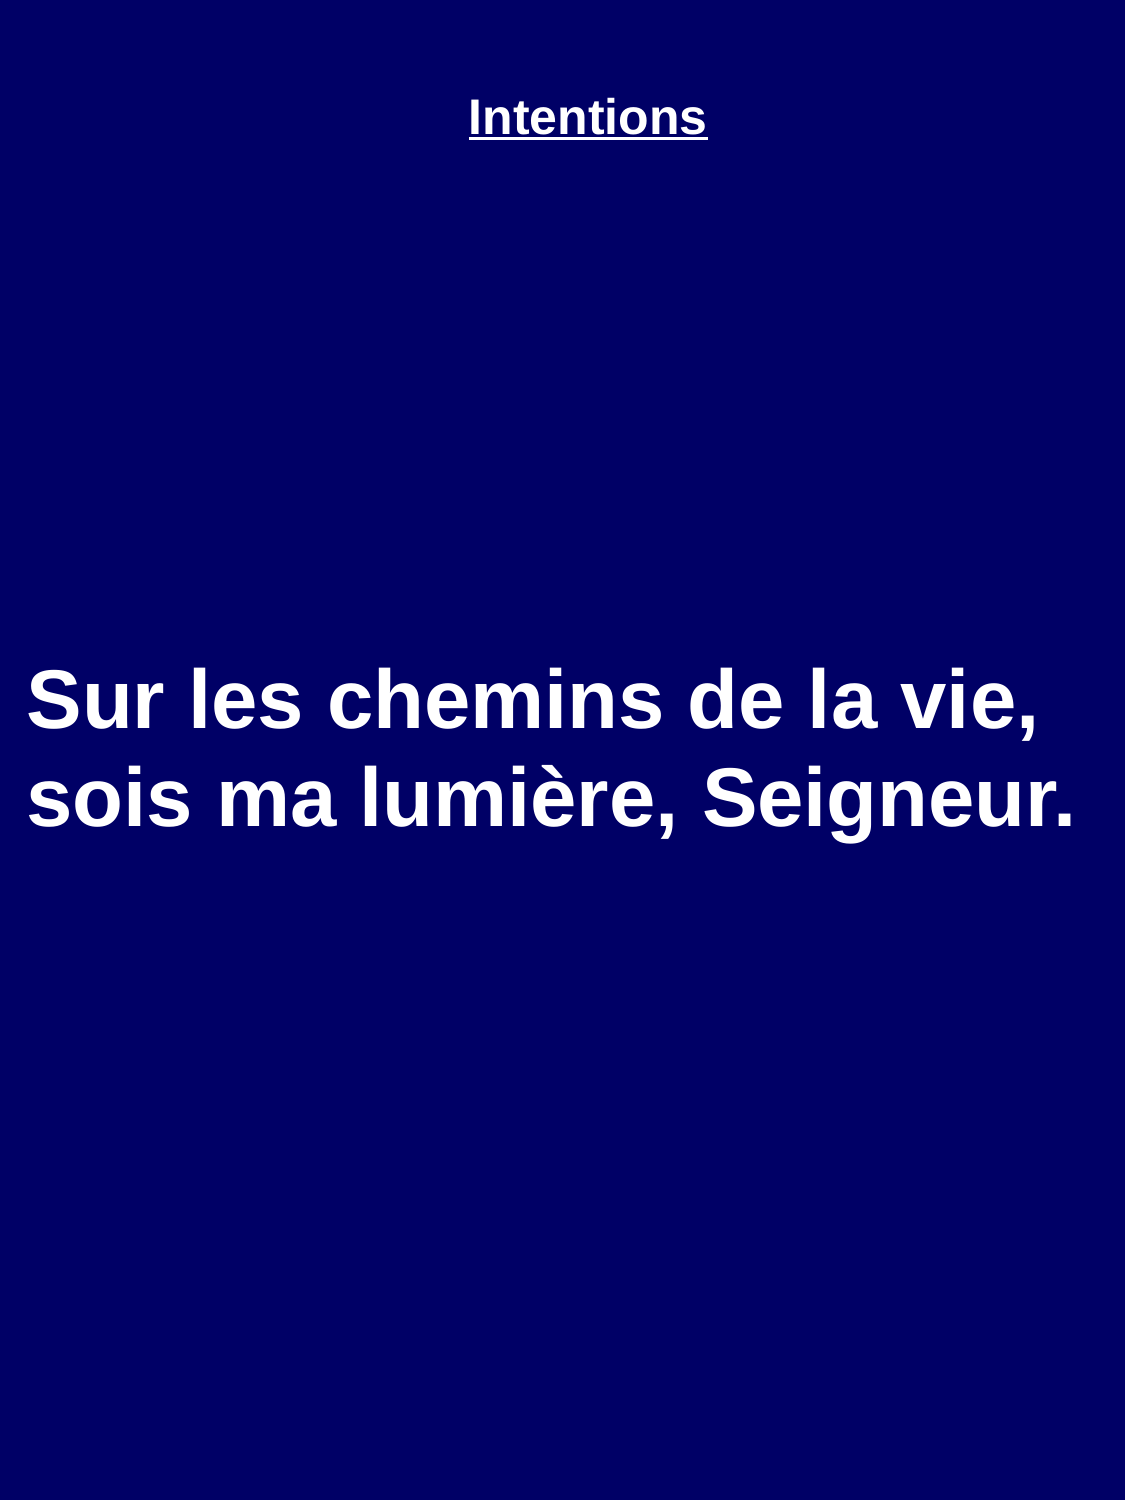

Intentions
Sur les chemins de la vie,
sois ma lumière, Seigneur.